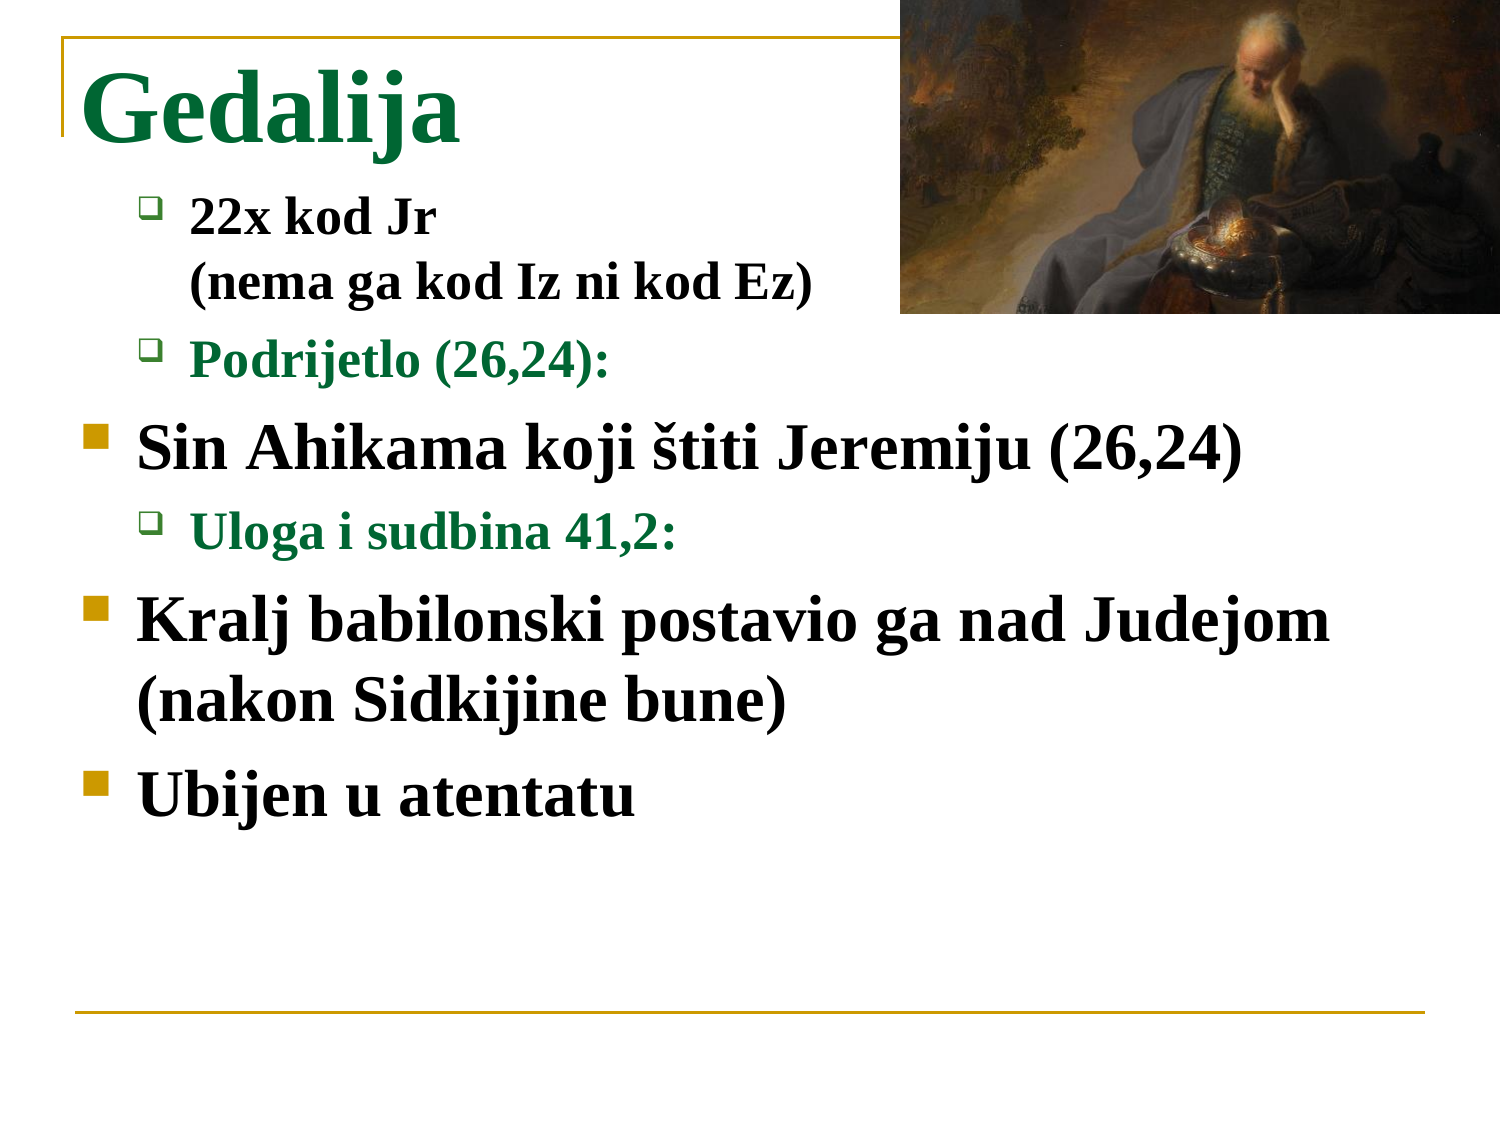

# Gedalija
22x kod Jr
(nema ga kod Iz ni kod Ez)
Podrijetlo (26,24):
Sin Ahikama koji štiti Jeremiju (26,24)
Uloga i sudbina 41,2:
Kralj babilonski postavio ga nad Judejom
(nakon Sidkijine bune)
Ubijen u atentatu